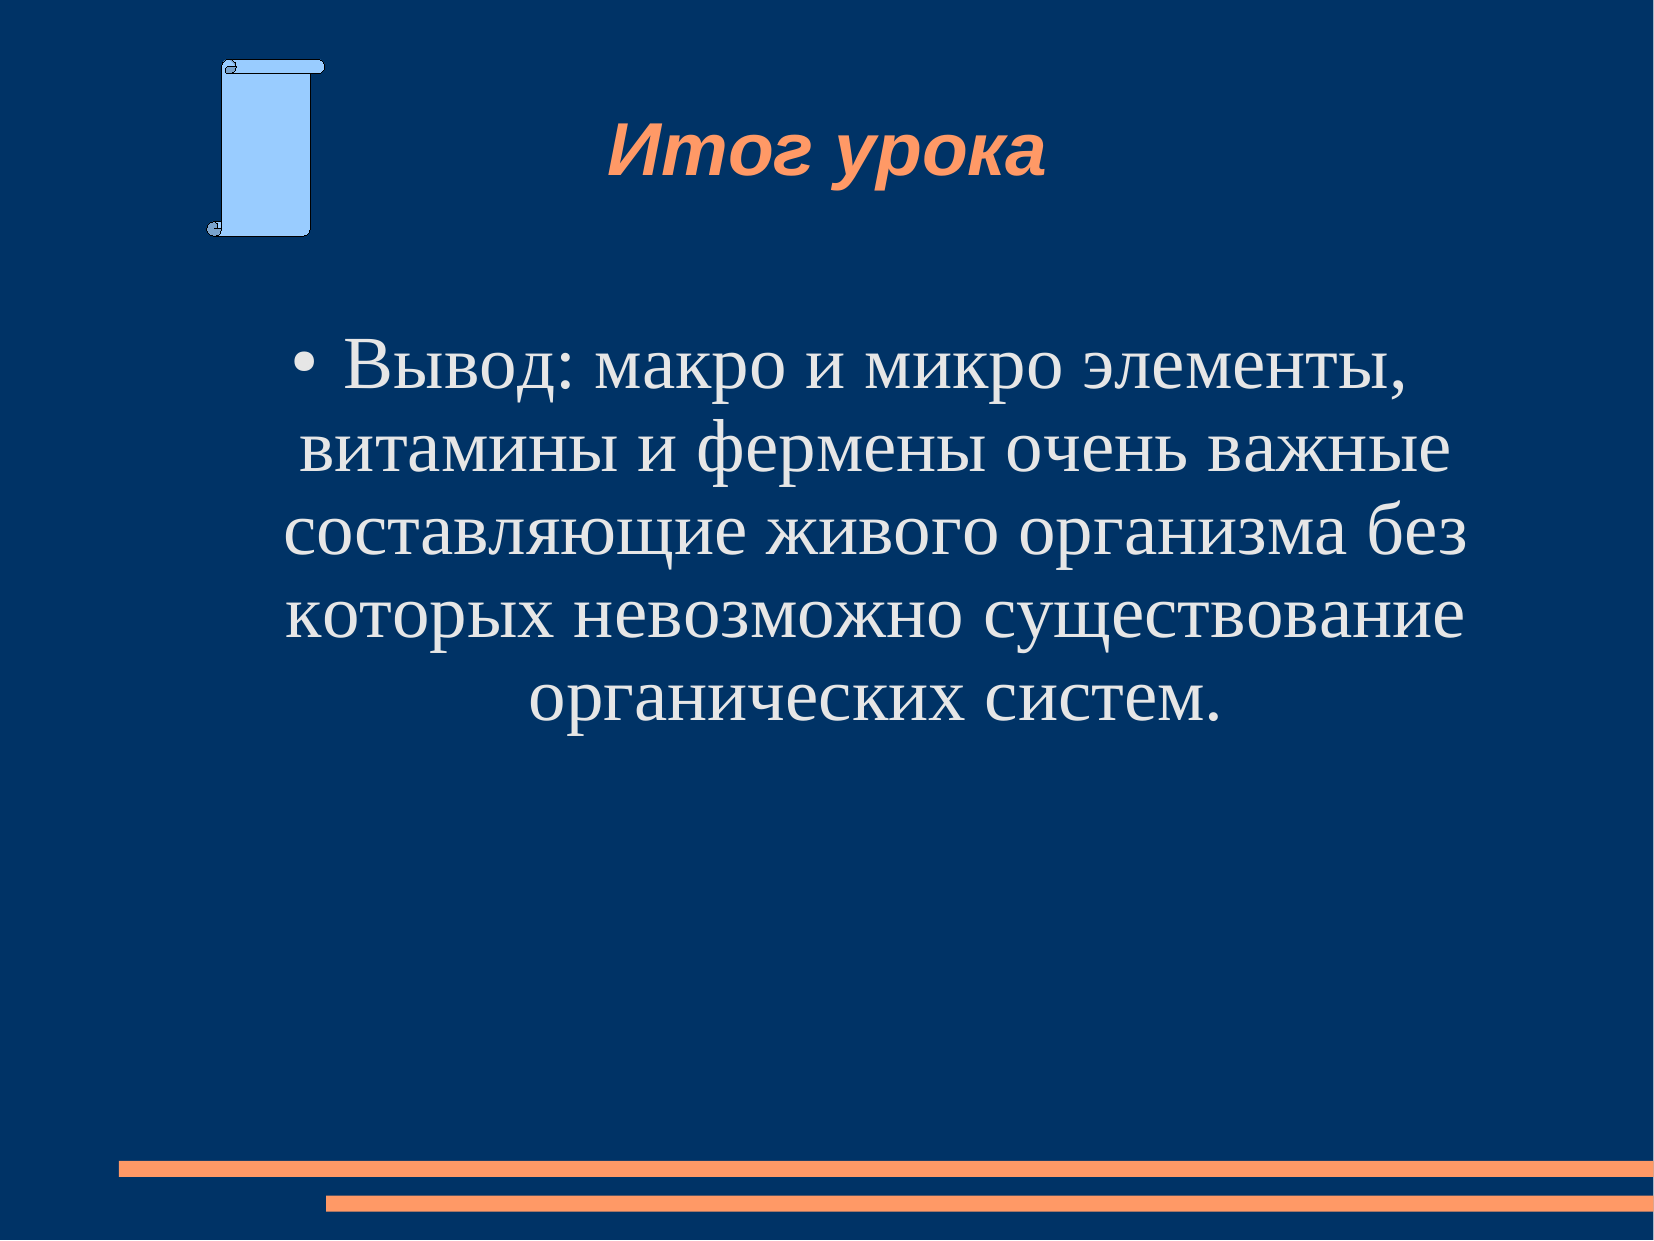

# Итог урока
Вывод: макро и микро элементы, витамины и фермены очень важные составляющие живого организма без которых невозможно существование органических систем.